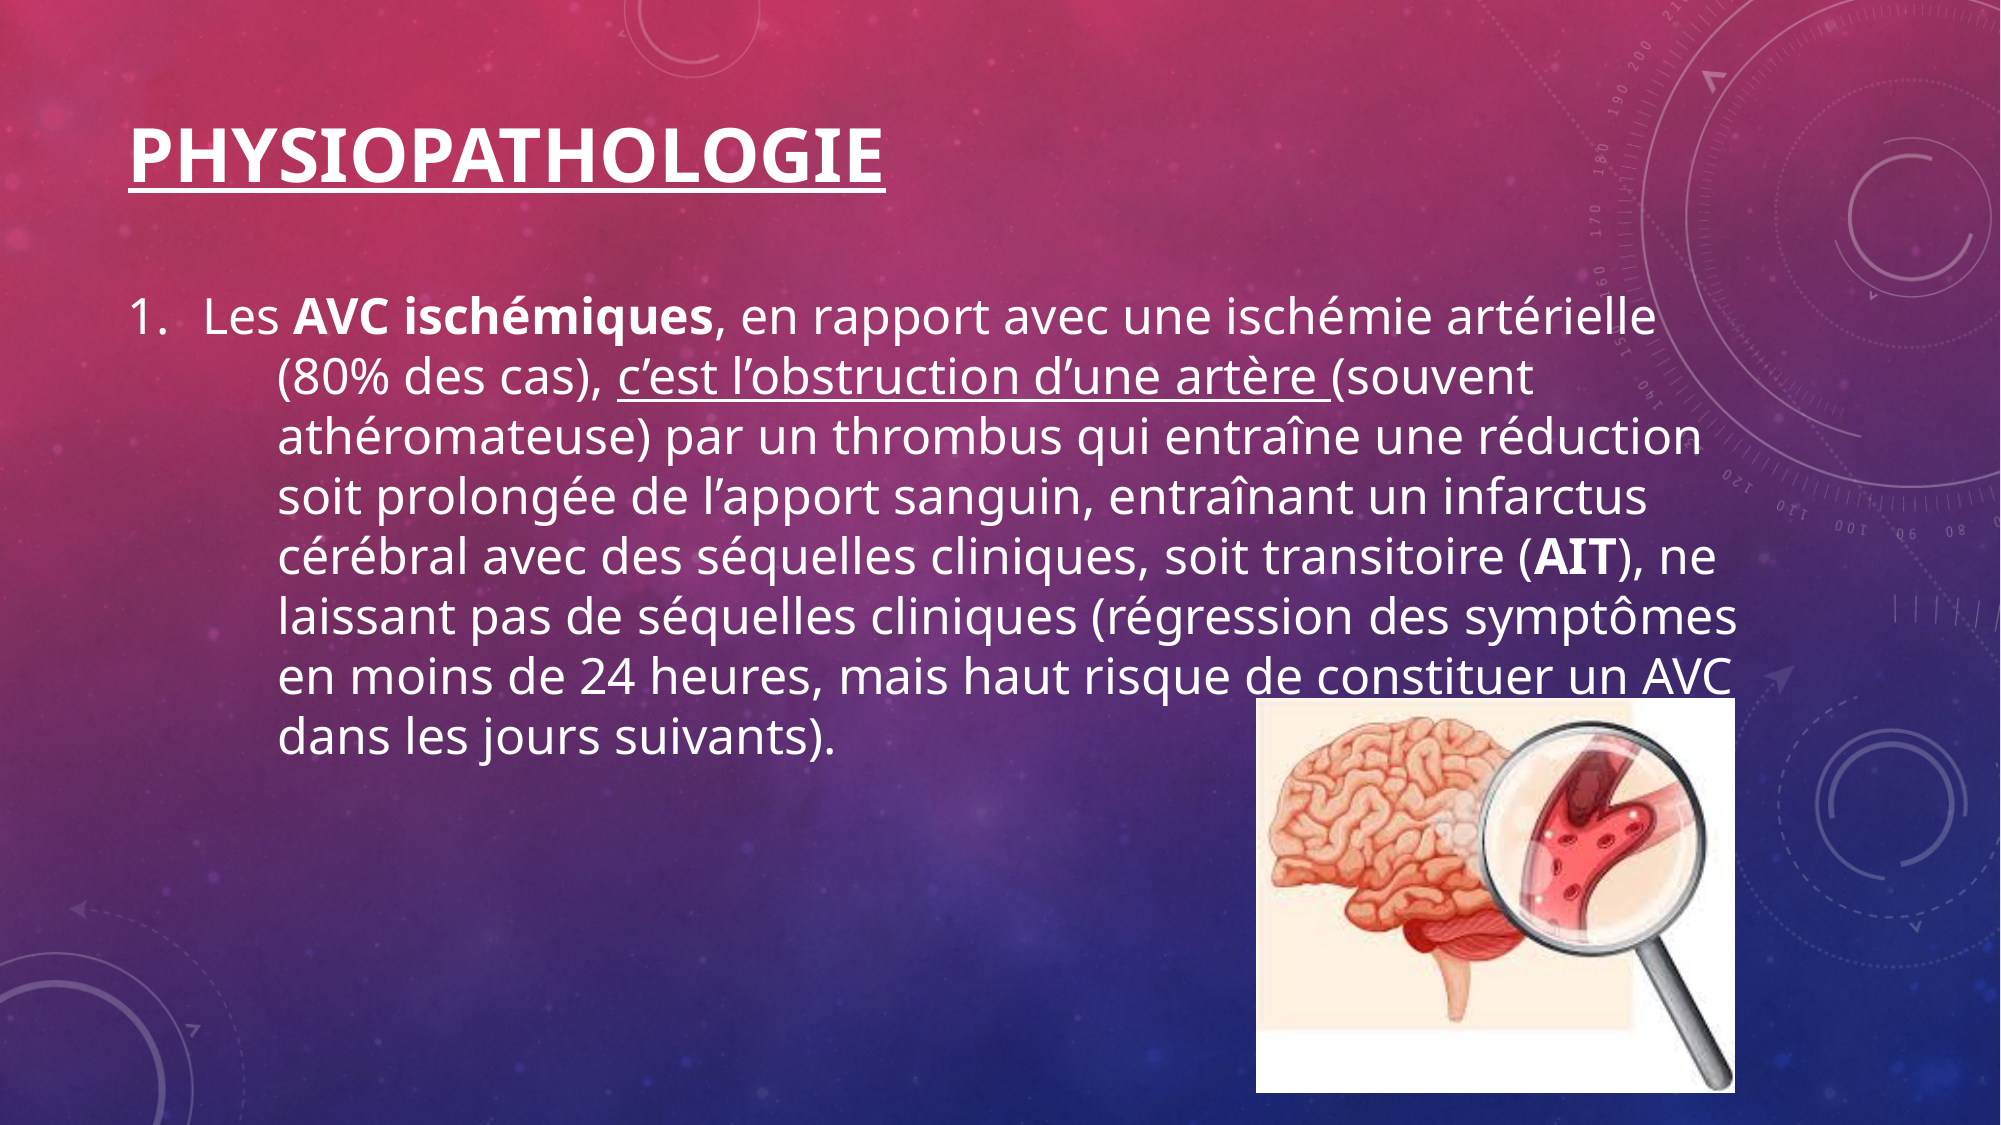

# Physiopathologie
Les AVC ischémiques, en rapport avec une ischémie artérielle (80% des cas), c’est l’obstruction d’une artère (souvent athéromateuse) par un thrombus qui entraîne une réduction soit prolongée de l’apport sanguin, entraînant un infarctus cérébral avec des séquelles cliniques, soit transitoire (AIT), ne laissant pas de séquelles cliniques (régression des symptômes en moins de 24 heures, mais haut risque de constituer un AVC dans les jours suivants).